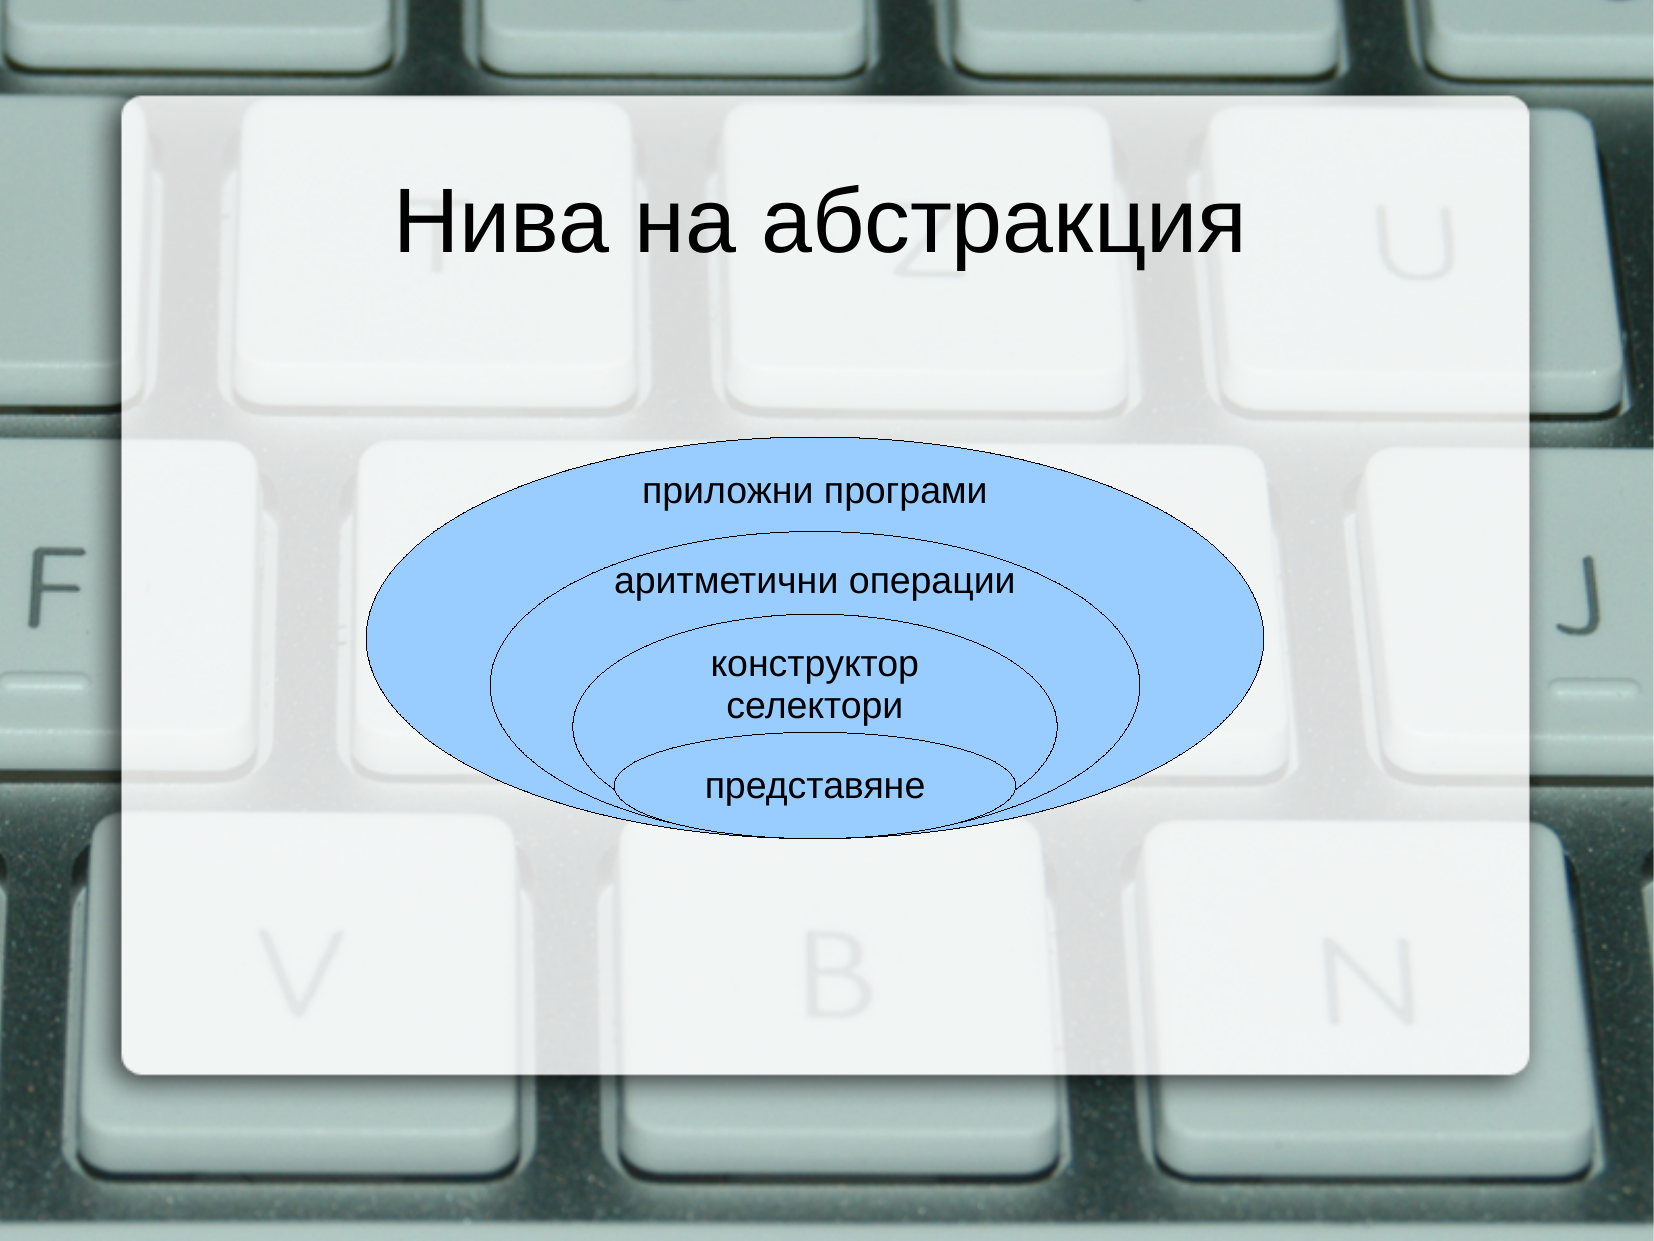

# Нива на абстракция
приложни програми
аритметични операции
конструктор
селектори
представяне